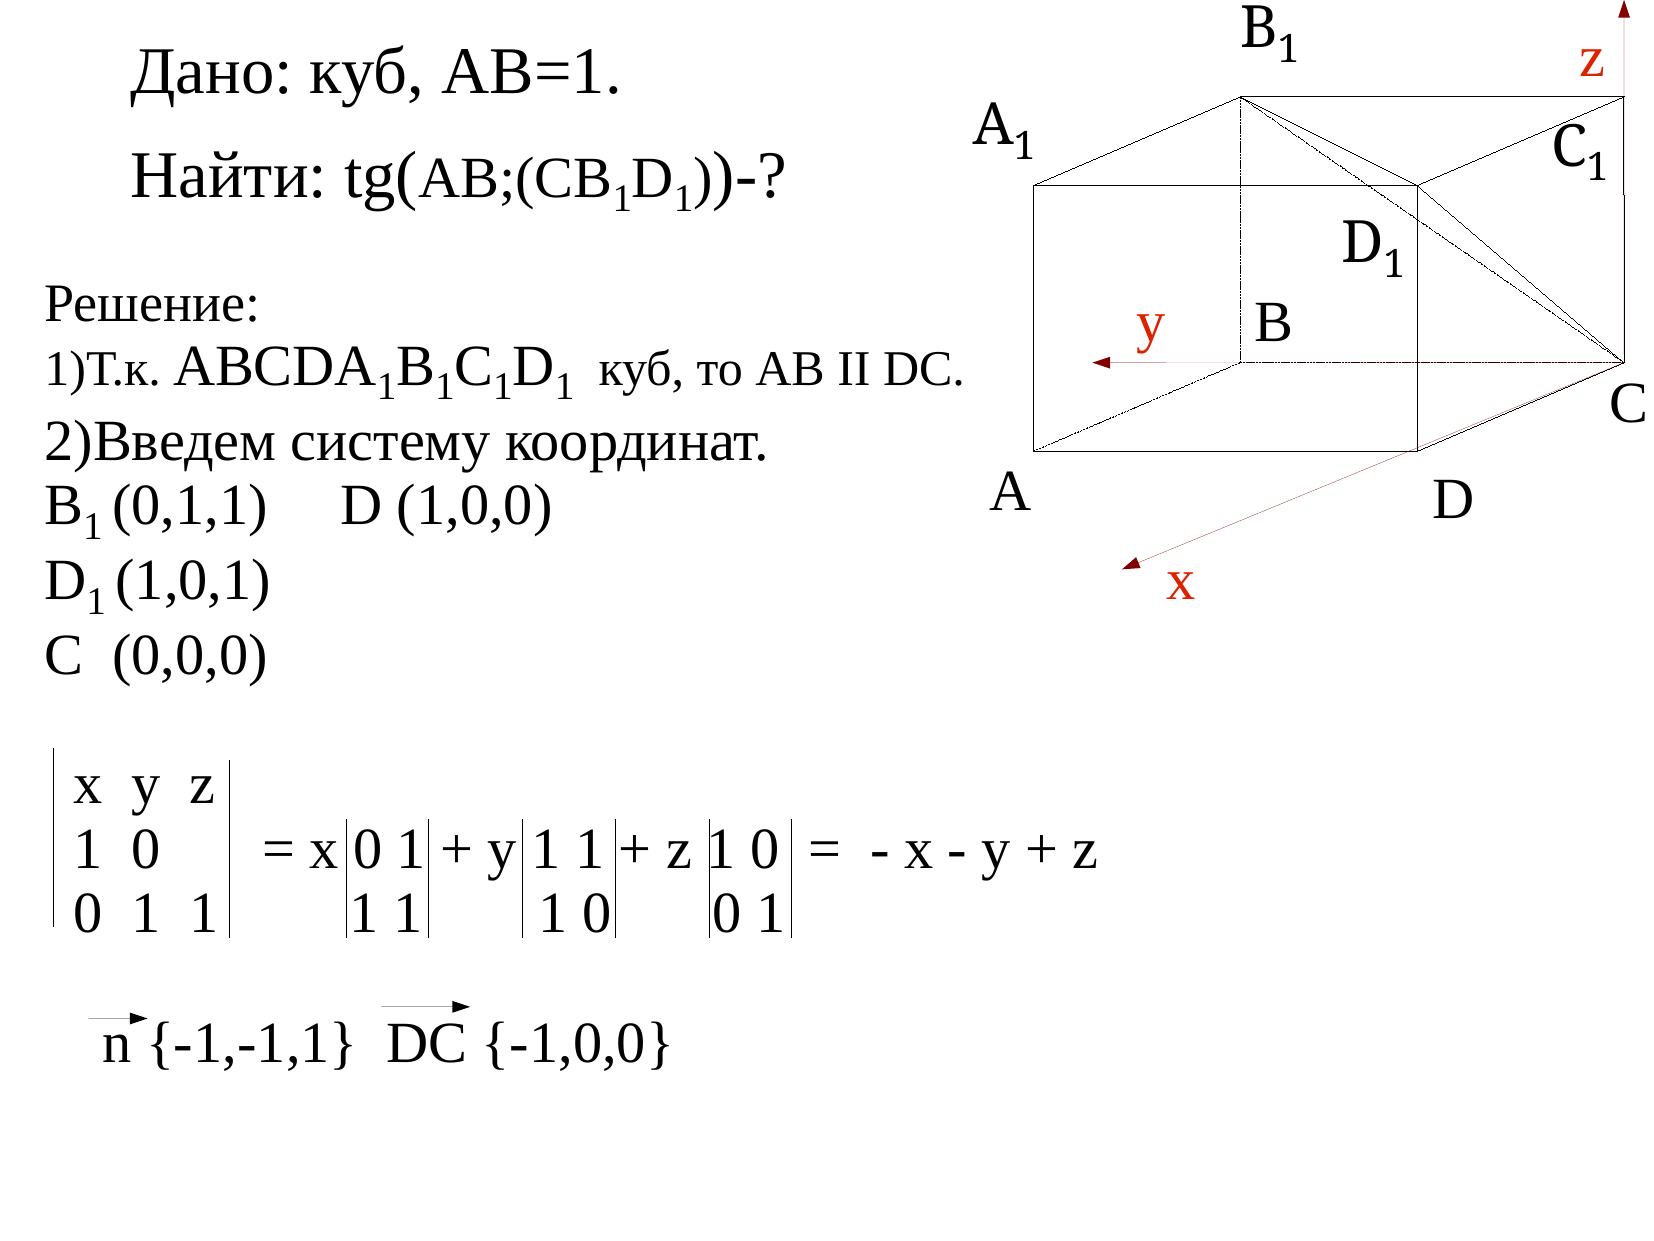

B1
z
A1
D1
y
B
А
D
x
# Дано: куб, AB=1.
Найти: tg(AB;(CB1D1))-?
C1
Решение:
1)Т.к. ABCDA1B1C1D1 куб, то AB II DC.
2)Введем систему координат.
B1 (0,1,1) D (1,0,0)
D1 (1,0,1)
С (0,0,0)
 x y z
 1 0 = x 0 1 + y 1 1 + z 1 0 = - x - y + z
 0 1 1 1 1 1 0 0 1
 n {-1,-1,1} DC {-1,0,0}
C